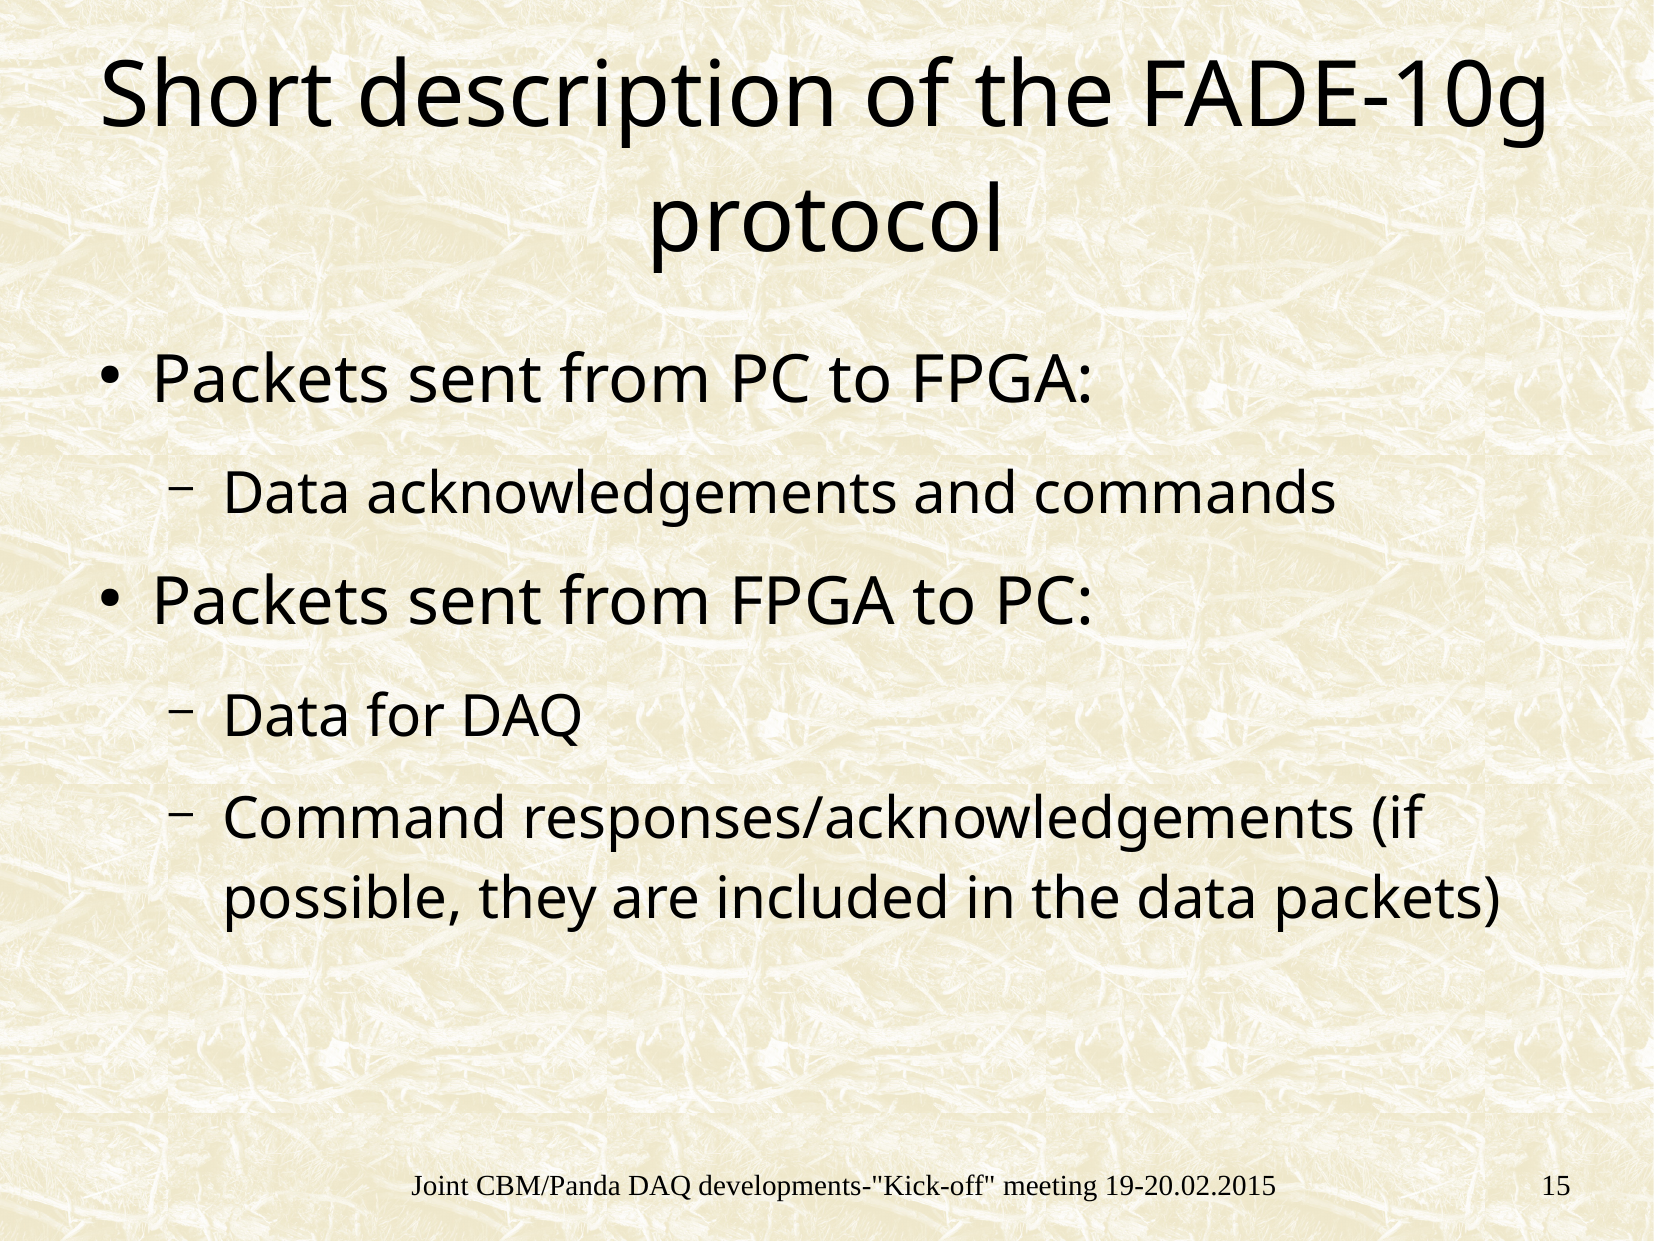

# Short description of the FADE-10g protocol
Packets sent from PC to FPGA:
Data acknowledgements and commands
Packets sent from FPGA to PC:
Data for DAQ
Command responses/acknowledgements (if possible, they are included in the data packets)
Joint CBM/Panda DAQ developments-"Kick-off" meeting 19-20.02.2015
15